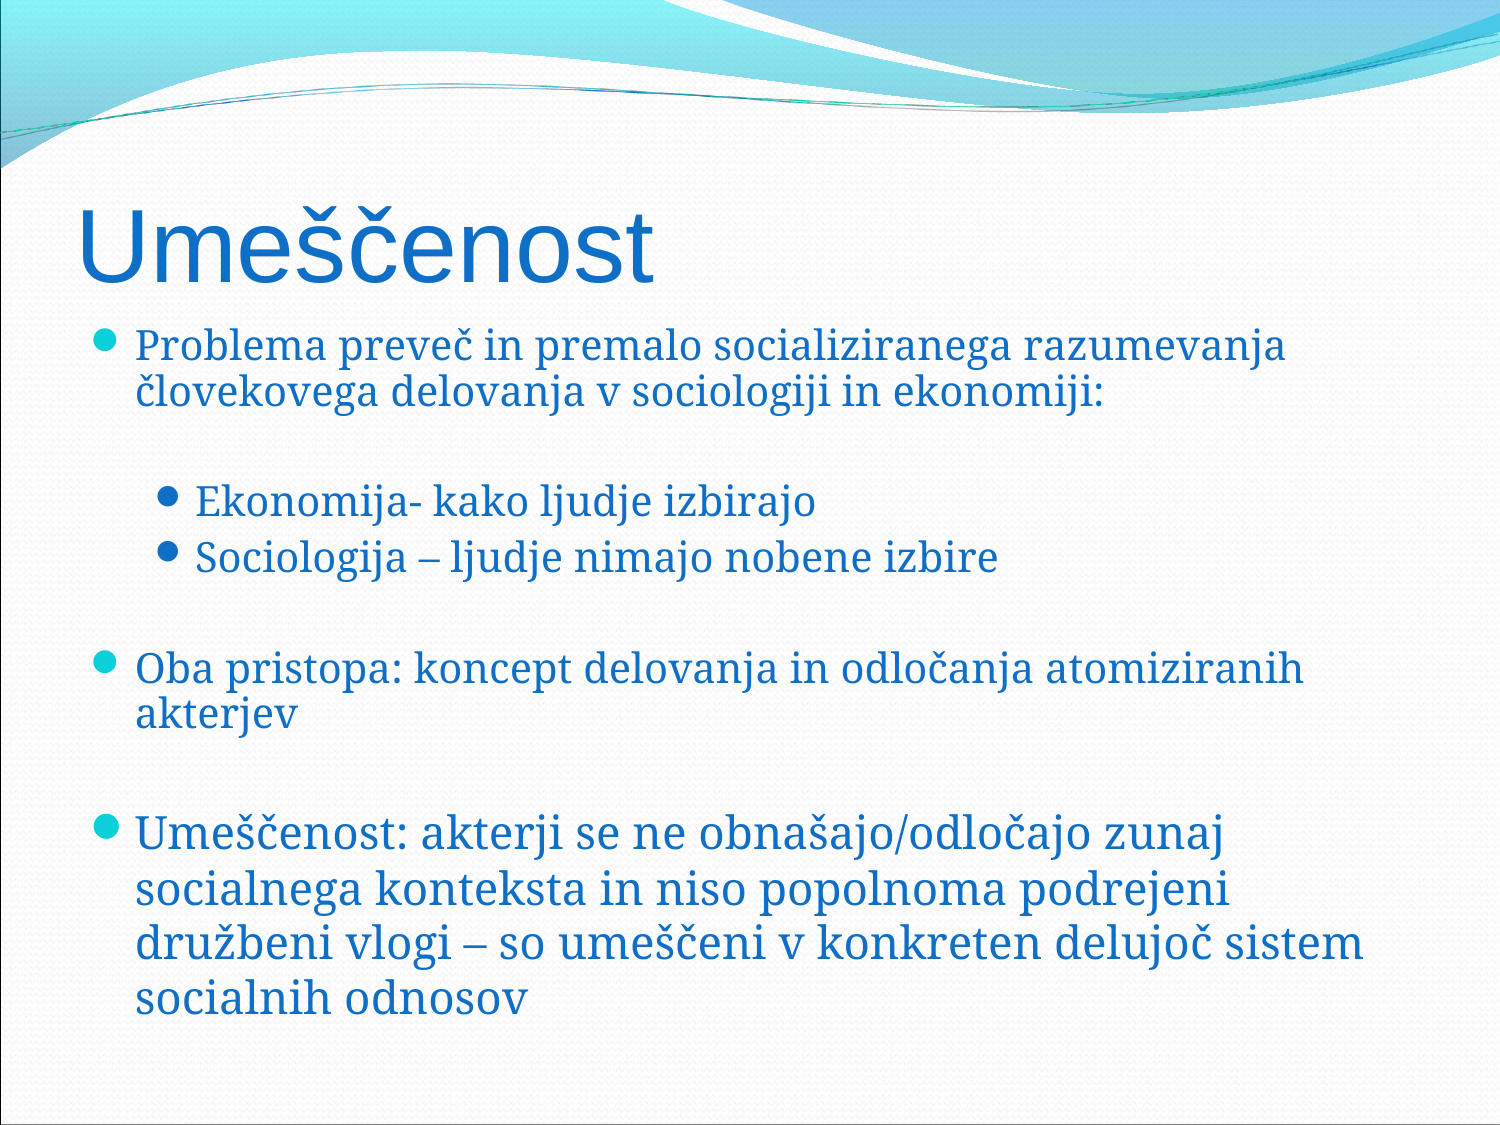

# Umeščenost
Problema preveč in premalo socializiranega razumevanja človekovega delovanja v sociologiji in ekonomiji:
Ekonomija- kako ljudje izbirajo
Sociologija – ljudje nimajo nobene izbire
Oba pristopa: koncept delovanja in odločanja atomiziranih akterjev
Umeščenost: akterji se ne obnašajo/odločajo zunaj socialnega konteksta in niso popolnoma podrejeni družbeni vlogi – so umeščeni v konkreten delujoč sistem socialnih odnosov